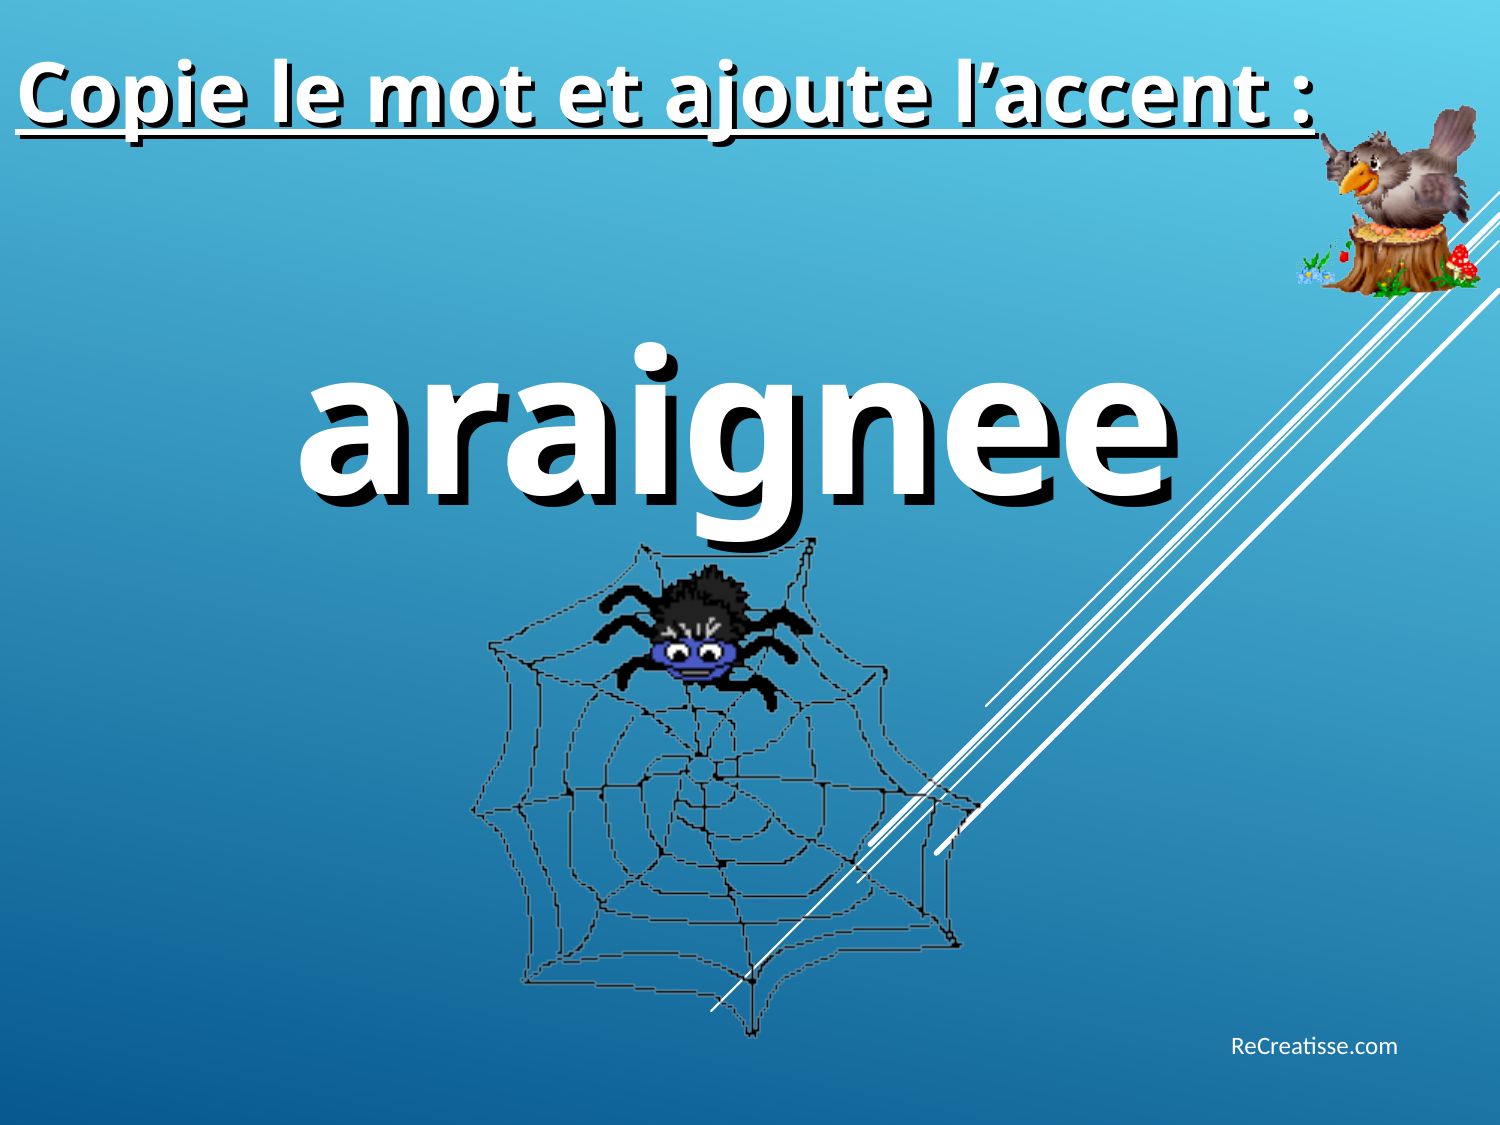

Copie le mot et ajoute l’accent :
araignee
é
ReCreatisse.com